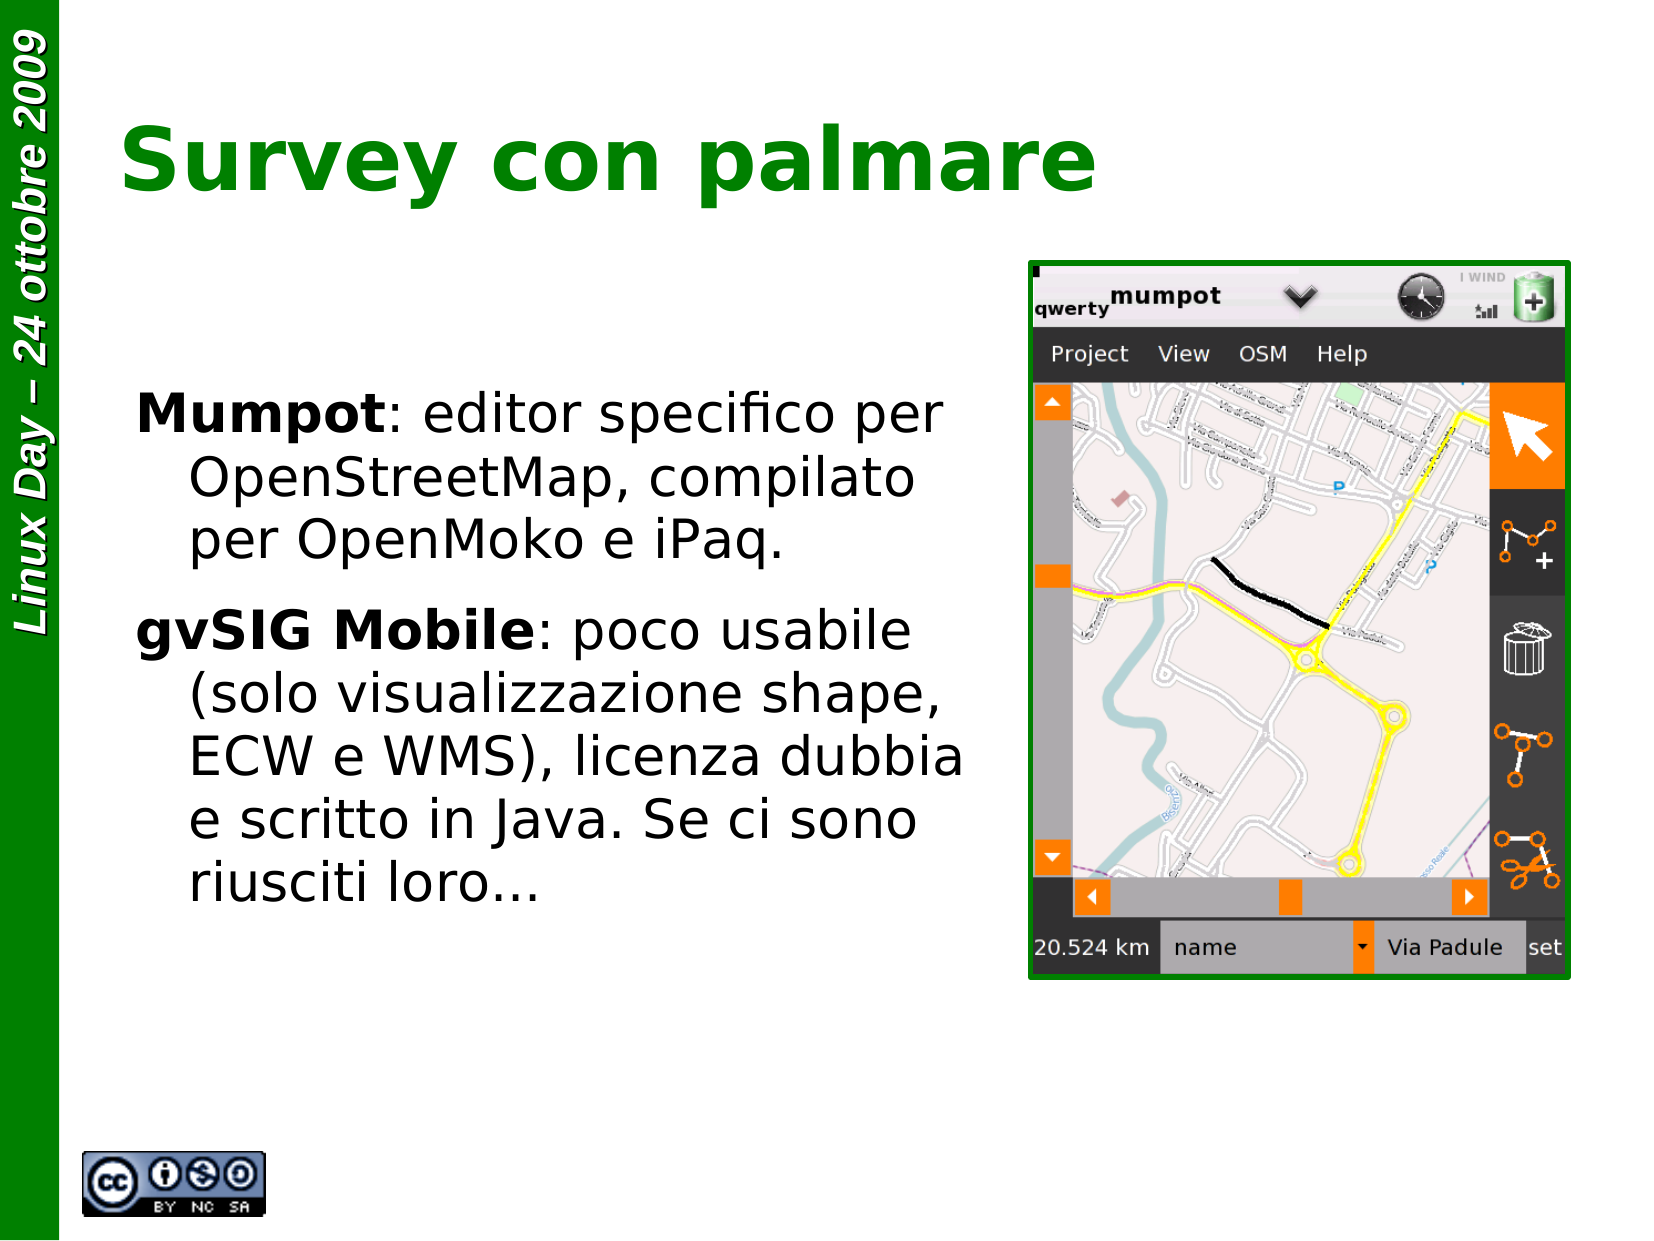

# Survey con palmare
Mumpot: editor specifico per OpenStreetMap, compilato per OpenMoko e iPaq.
gvSIG Mobile: poco usabile (solo visualizzazione shape, ECW e WMS), licenza dubbia e scritto in Java. Se ci sono riusciti loro...